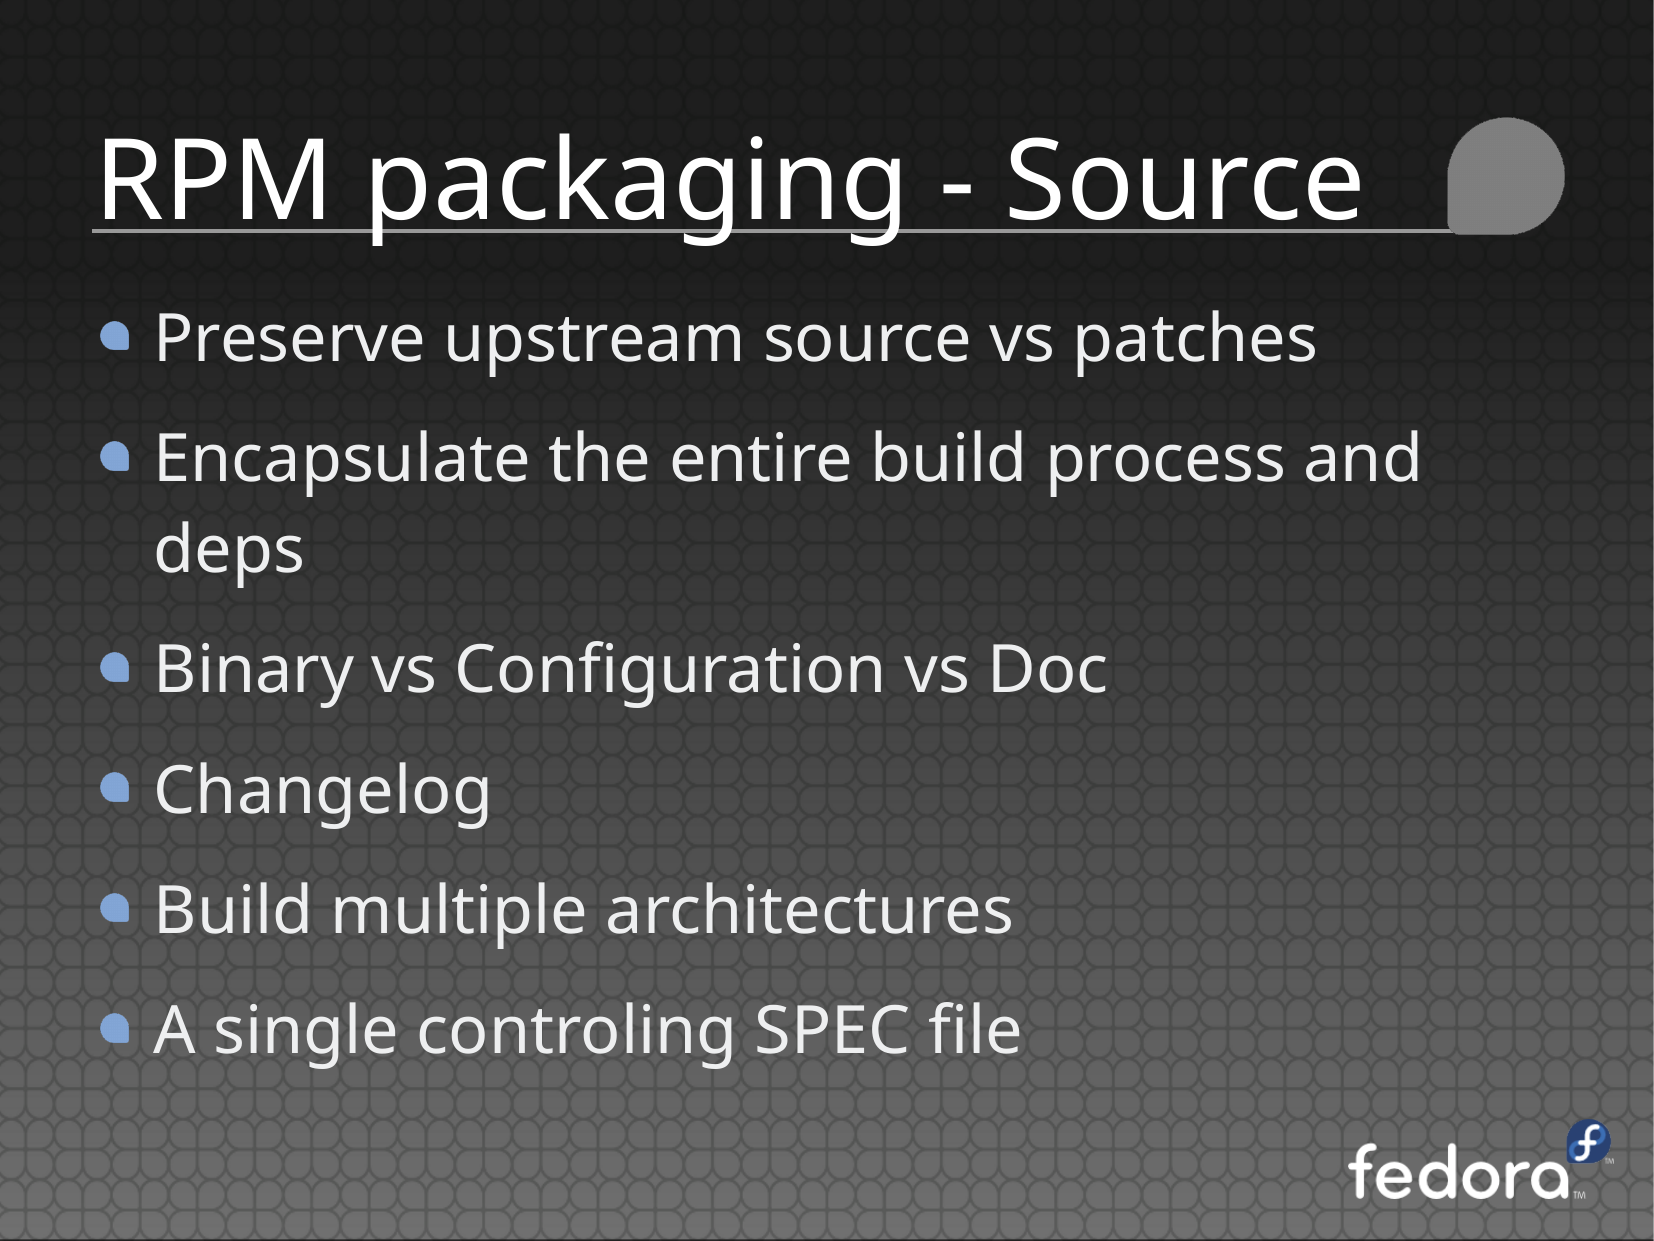

RPM packaging - Source
# Preserve upstream source vs patches
Encapsulate the entire build process and deps
Binary vs Configuration vs Doc
Changelog
Build multiple architectures
A single controling SPEC file